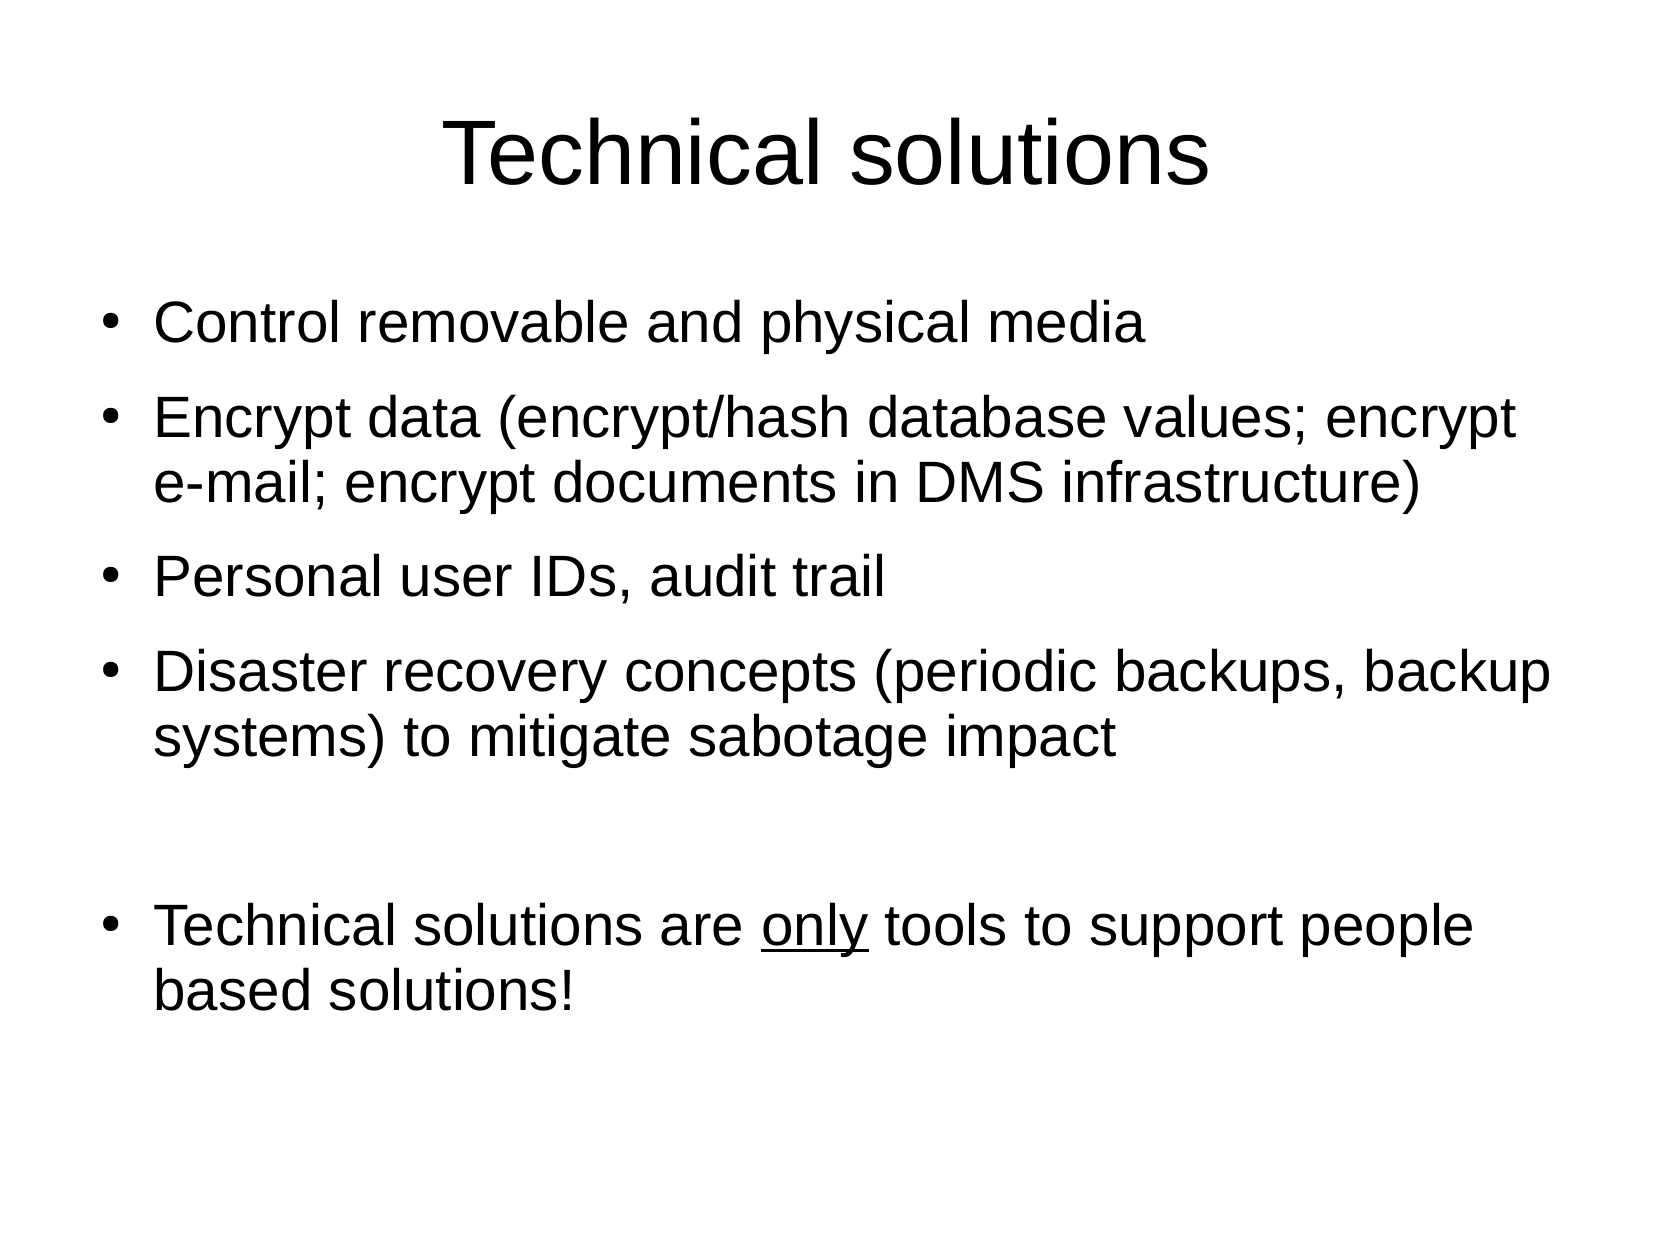

# Technical solutions
Control removable and physical media
Encrypt data (encrypt/hash database values; encrypt e-mail; encrypt documents in DMS infrastructure)
Personal user IDs, audit trail
Disaster recovery concepts (periodic backups, backup systems) to mitigate sabotage impact
Technical solutions are only tools to support people based solutions!